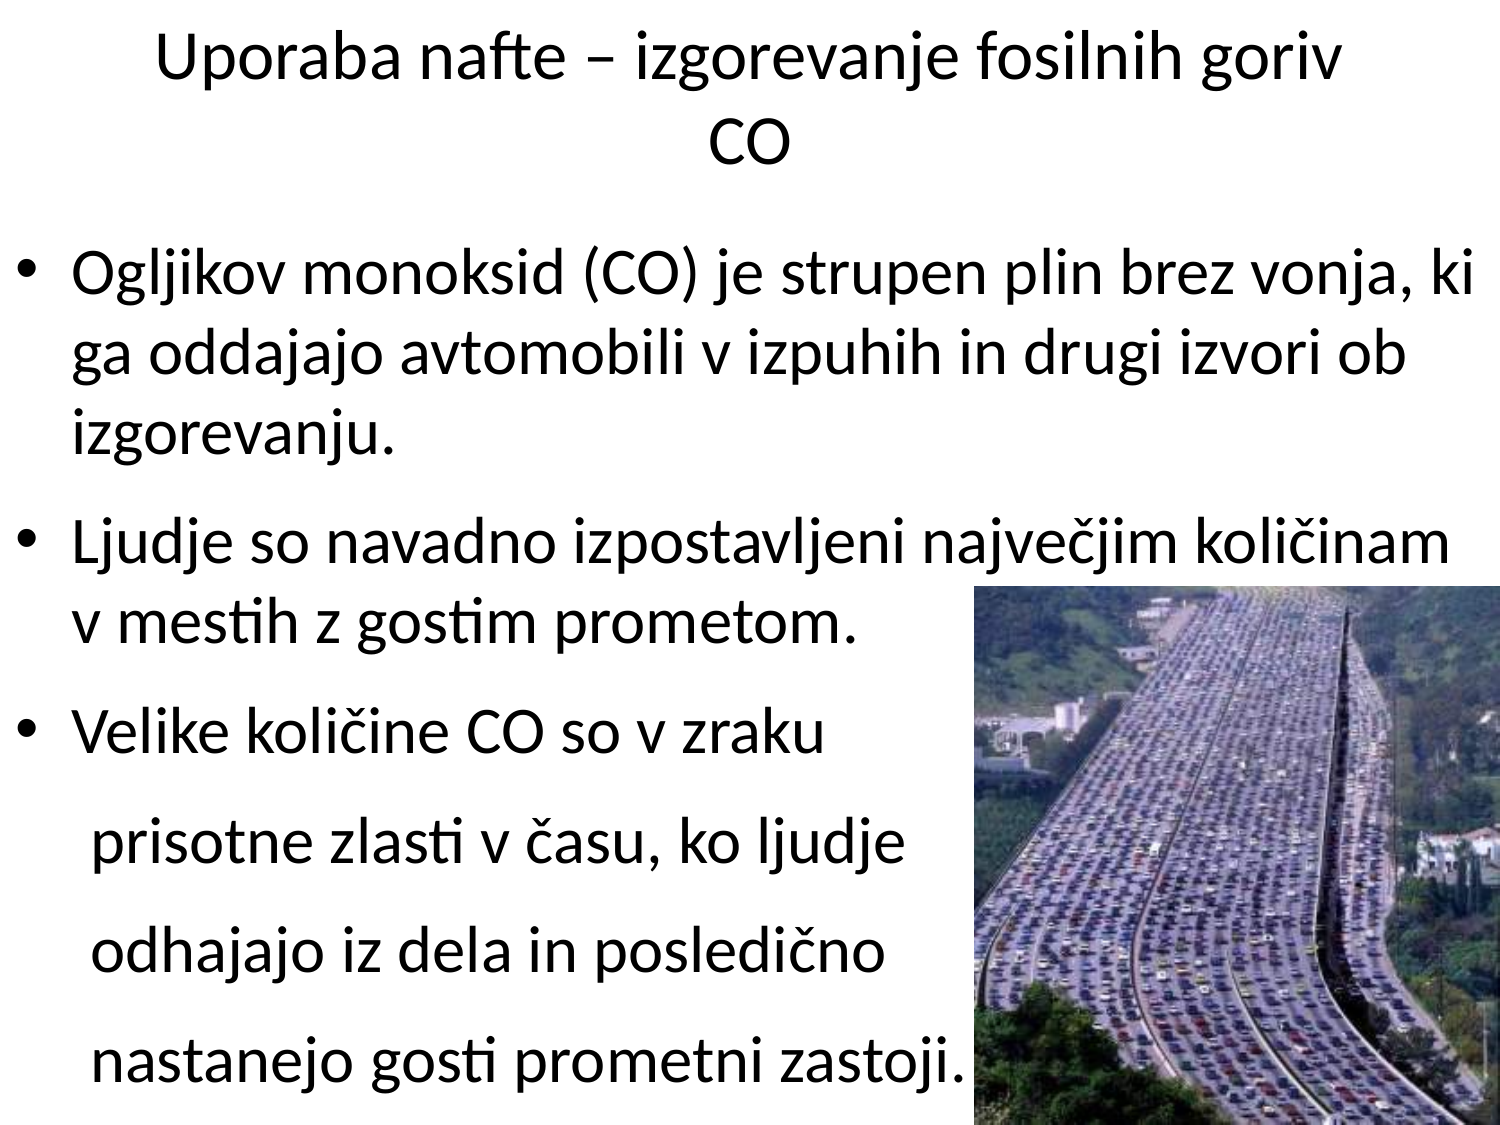

# Uporaba nafte – izgorevanje fosilnih goriv CO
Ogljikov monoksid (CO) je strupen plin brez vonja, ki ga oddajajo avtomobili v izpuhih in drugi izvori ob izgorevanju.
Ljudje so navadno izpostavljeni največjim količinam v mestih z gostim prometom.
Velike količine CO so v zraku
	prisotne zlasti v času, ko ljudje
	odhajajo iz dela in posledično
	nastanejo gosti prometni zastoji.